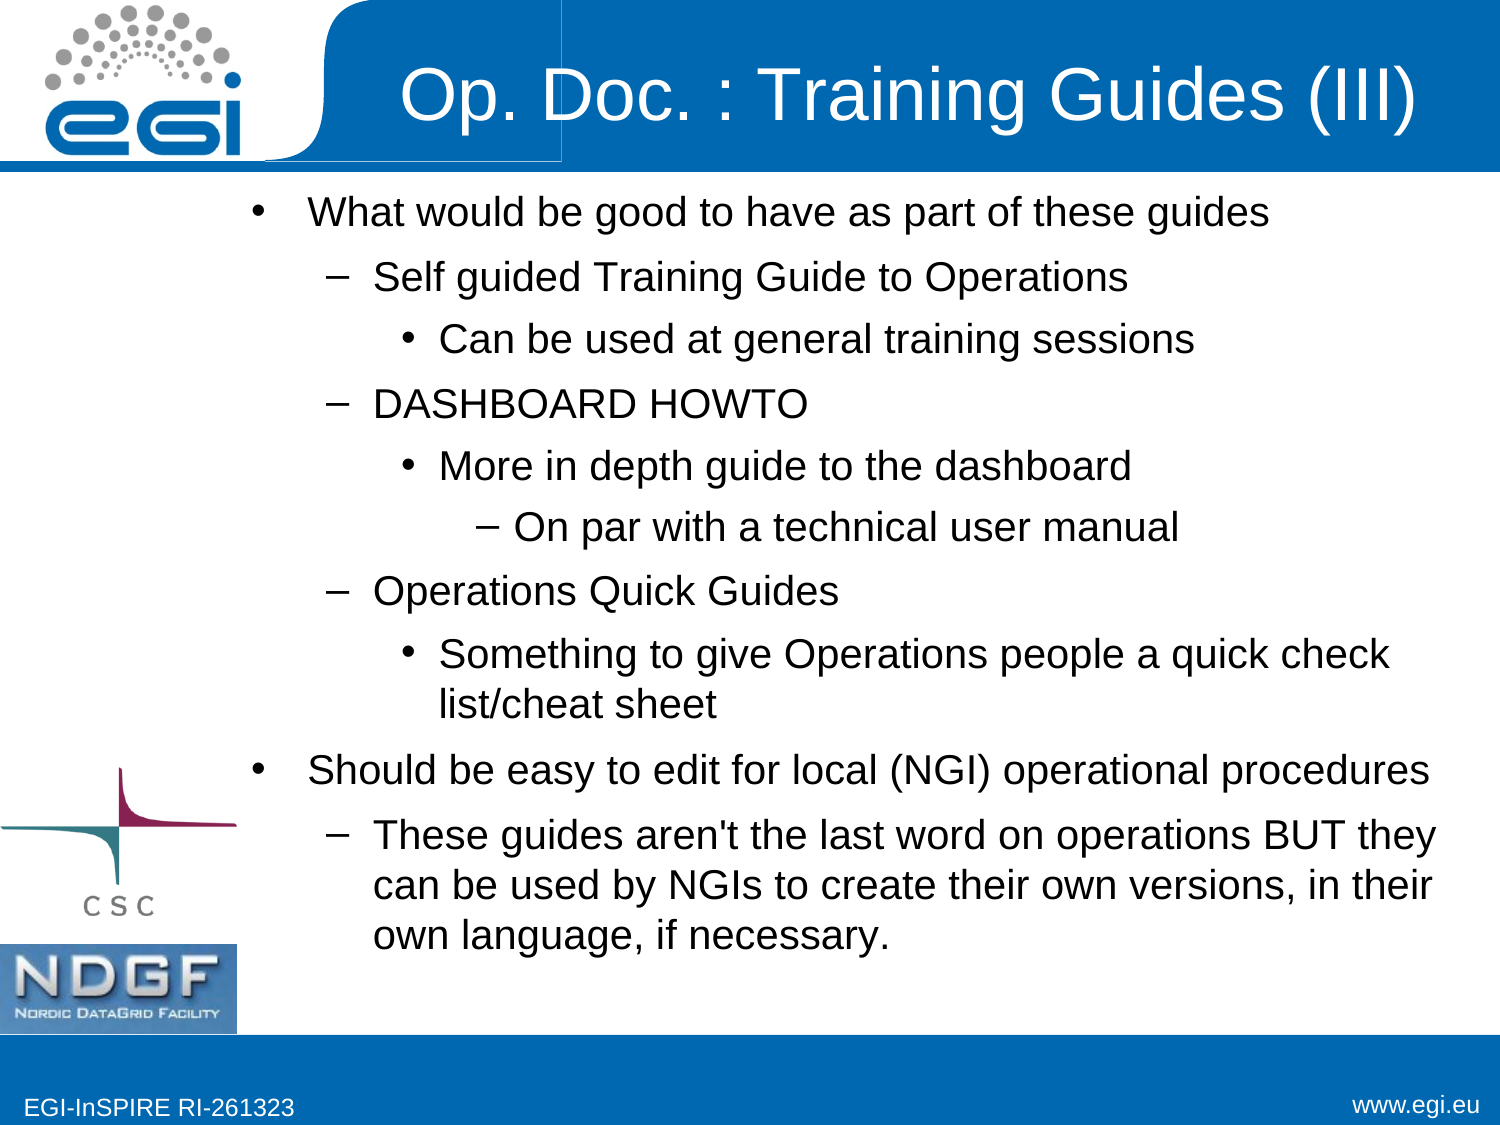

# Op. Doc. : Training Guides (III)
What would be good to have as part of these guides
Self guided Training Guide to Operations
Can be used at general training sessions
DASHBOARD HOWTO
More in depth guide to the dashboard
On par with a technical user manual
Operations Quick Guides
Something to give Operations people a quick check list/cheat sheet
Should be easy to edit for local (NGI) operational procedures
These guides aren't the last word on operations BUT they can be used by NGIs to create their own versions, in their own language, if necessary.